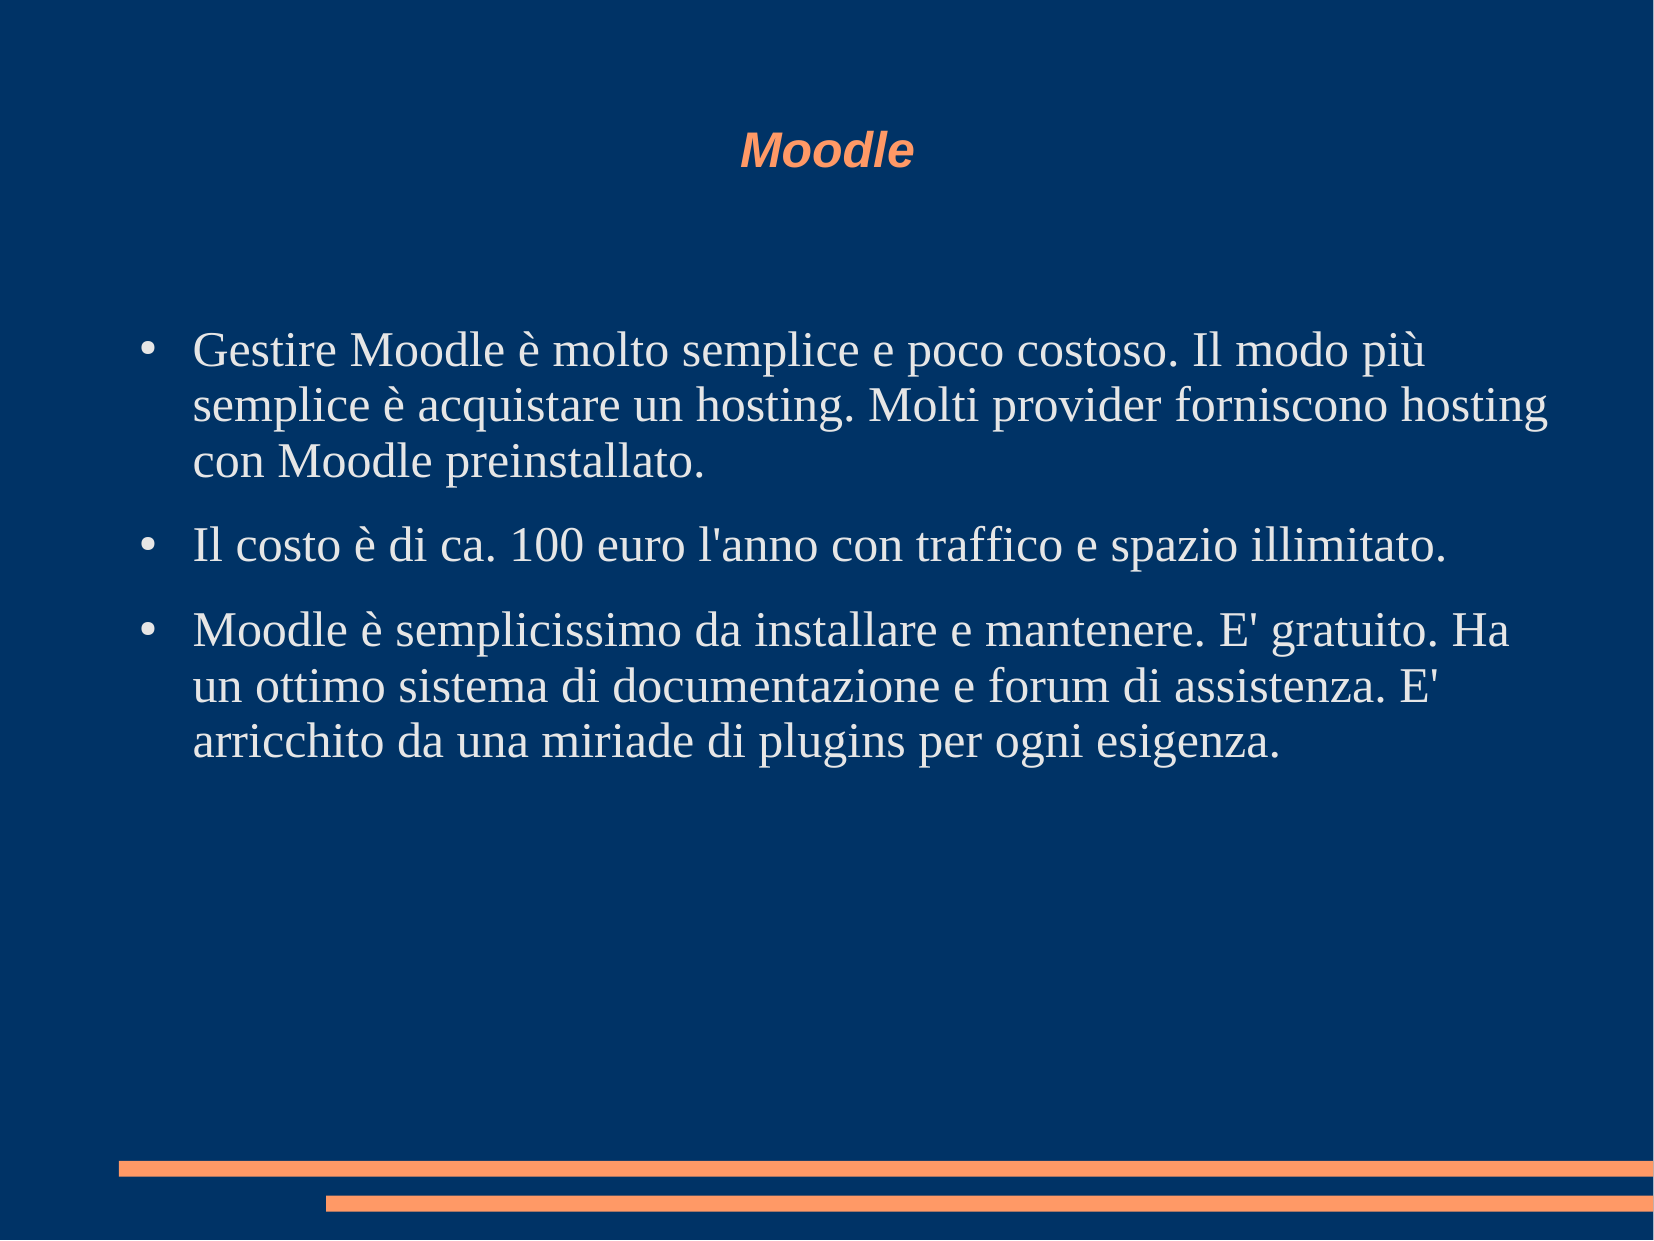

# Moodle
Gestire Moodle è molto semplice e poco costoso. Il modo più semplice è acquistare un hosting. Molti provider forniscono hosting con Moodle preinstallato.
Il costo è di ca. 100 euro l'anno con traffico e spazio illimitato.
Moodle è semplicissimo da installare e mantenere. E' gratuito. Ha un ottimo sistema di documentazione e forum di assistenza. E' arricchito da una miriade di plugins per ogni esigenza.